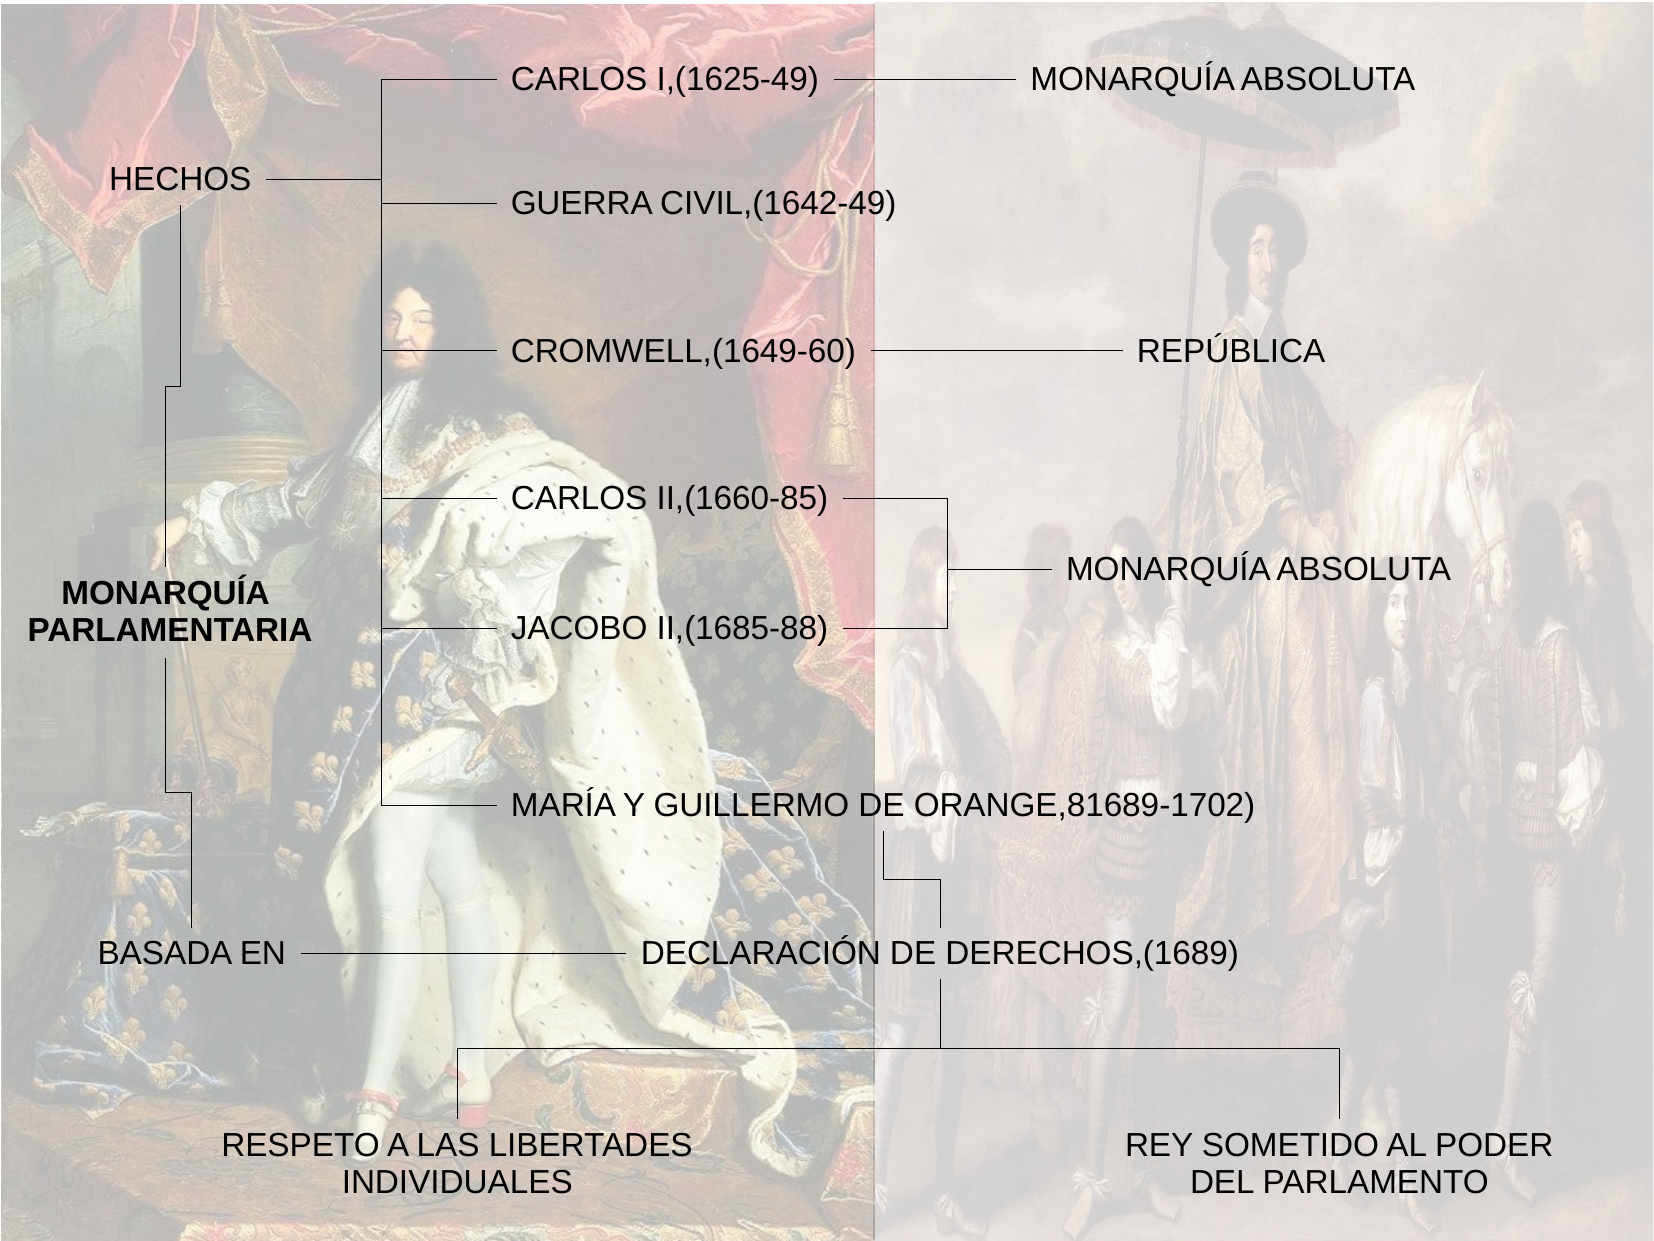

CARLOS I,(1625-49)
MONARQUÍA ABSOLUTA
HECHOS
GUERRA CIVIL,(1642-49)
CROMWELL,(1649-60)
REPÚBLICA
CARLOS II,(1660-85)
MONARQUÍA ABSOLUTA
MONARQUÍA
 PARLAMENTARIA
JACOBO II,(1685-88)
MARÍA Y GUILLERMO DE ORANGE,81689-1702)
BASADA EN
DECLARACIÓN DE DERECHOS,(1689)
RESPETO A LAS LIBERTADES
INDIVIDUALES
REY SOMETIDO AL PODER
DEL PARLAMENTO